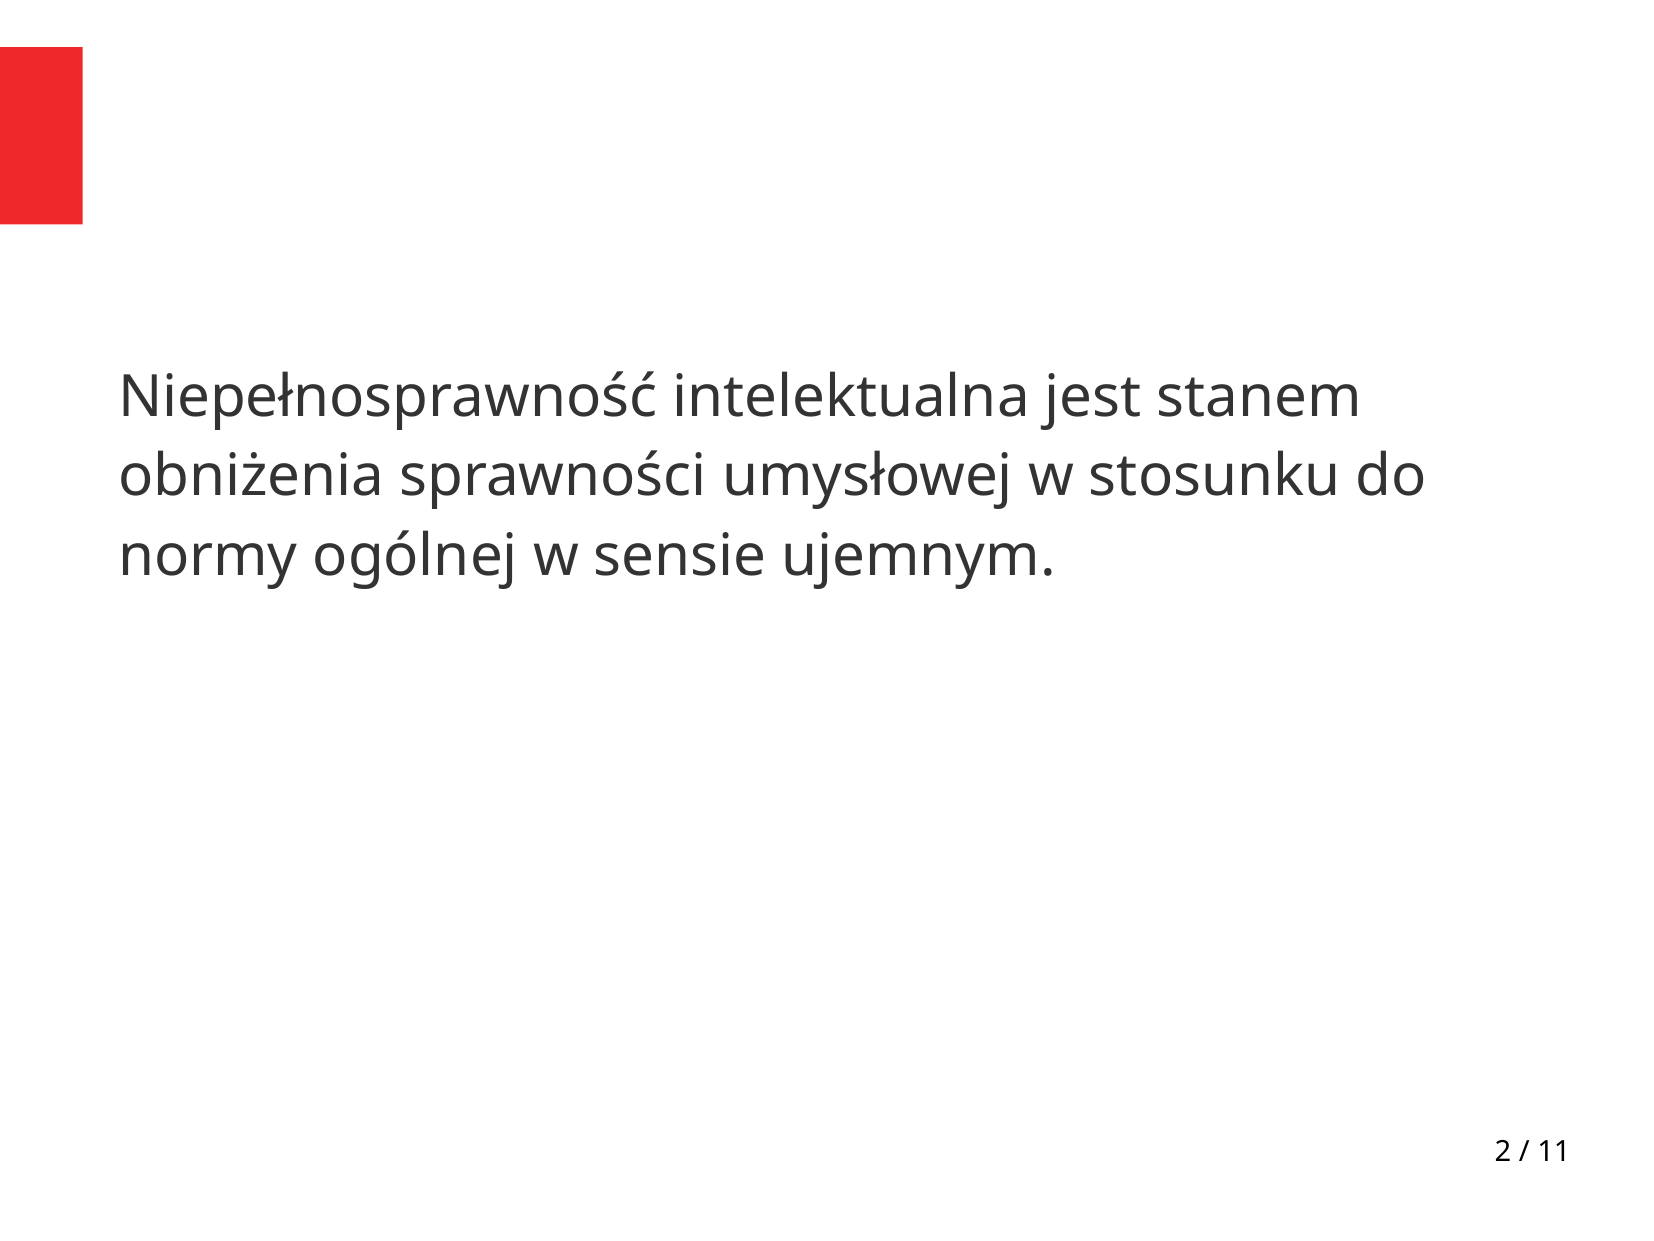

#
Niepełnosprawność intelektualna jest stanem obniżenia sprawności umysłowej w stosunku do normy ogólnej w sensie ujemnym.
2